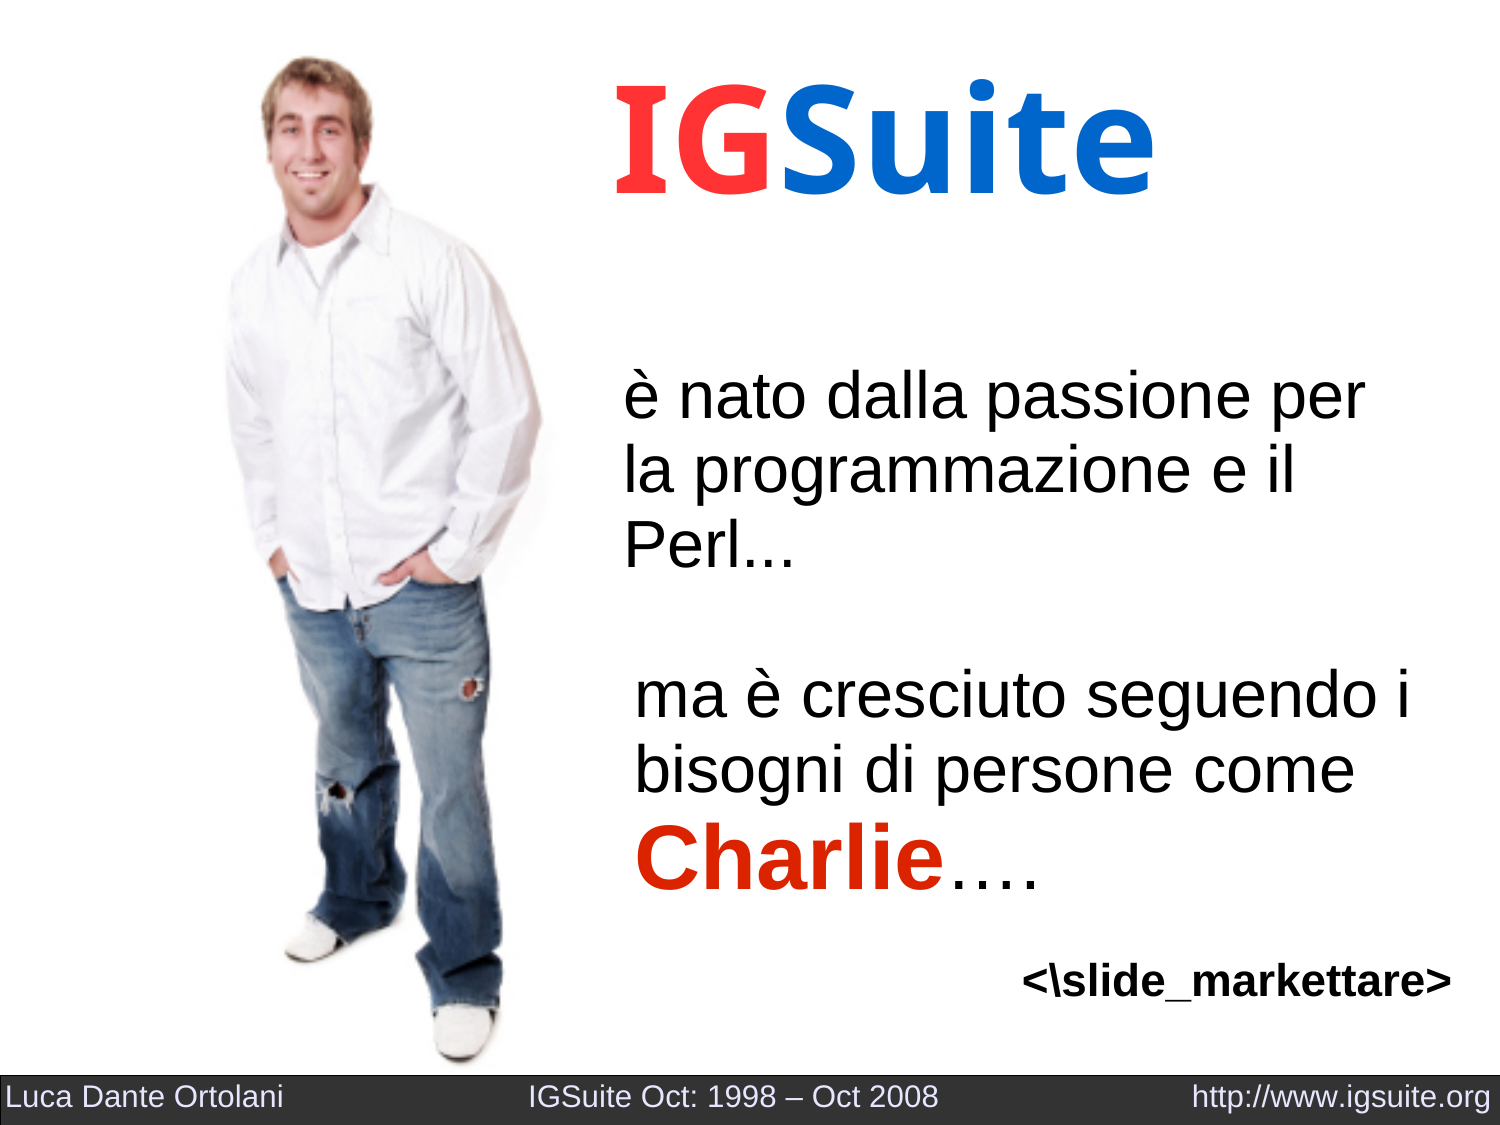

IGSuite
è nato dalla passione per la programmazione e il Perl...
ma è cresciuto seguendo i bisogni di persone come Charlie….
<\slide_markettare>
Luca Dante Ortolani IGSuite Oct: 1998 – Oct 2008 http://www.igsuite.org